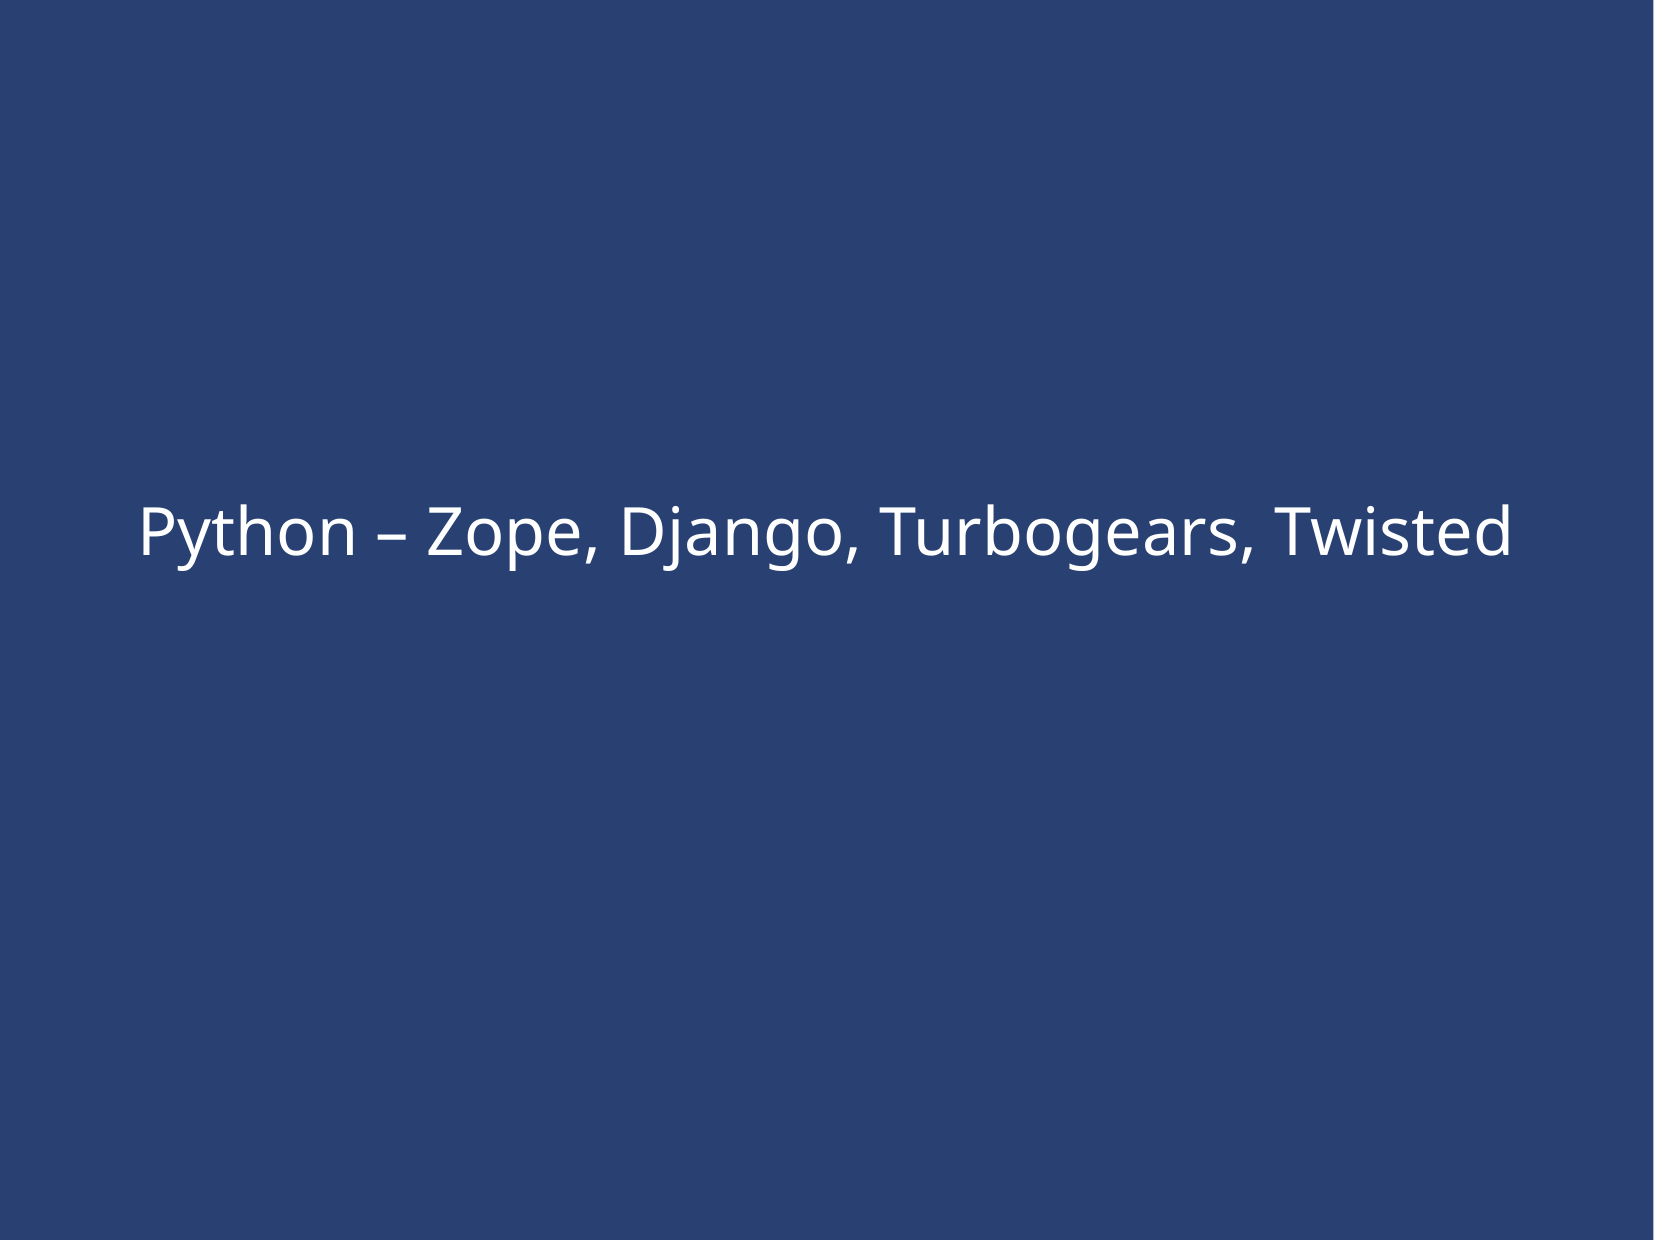

# Python – Zope, Django, Turbogears, Twisted